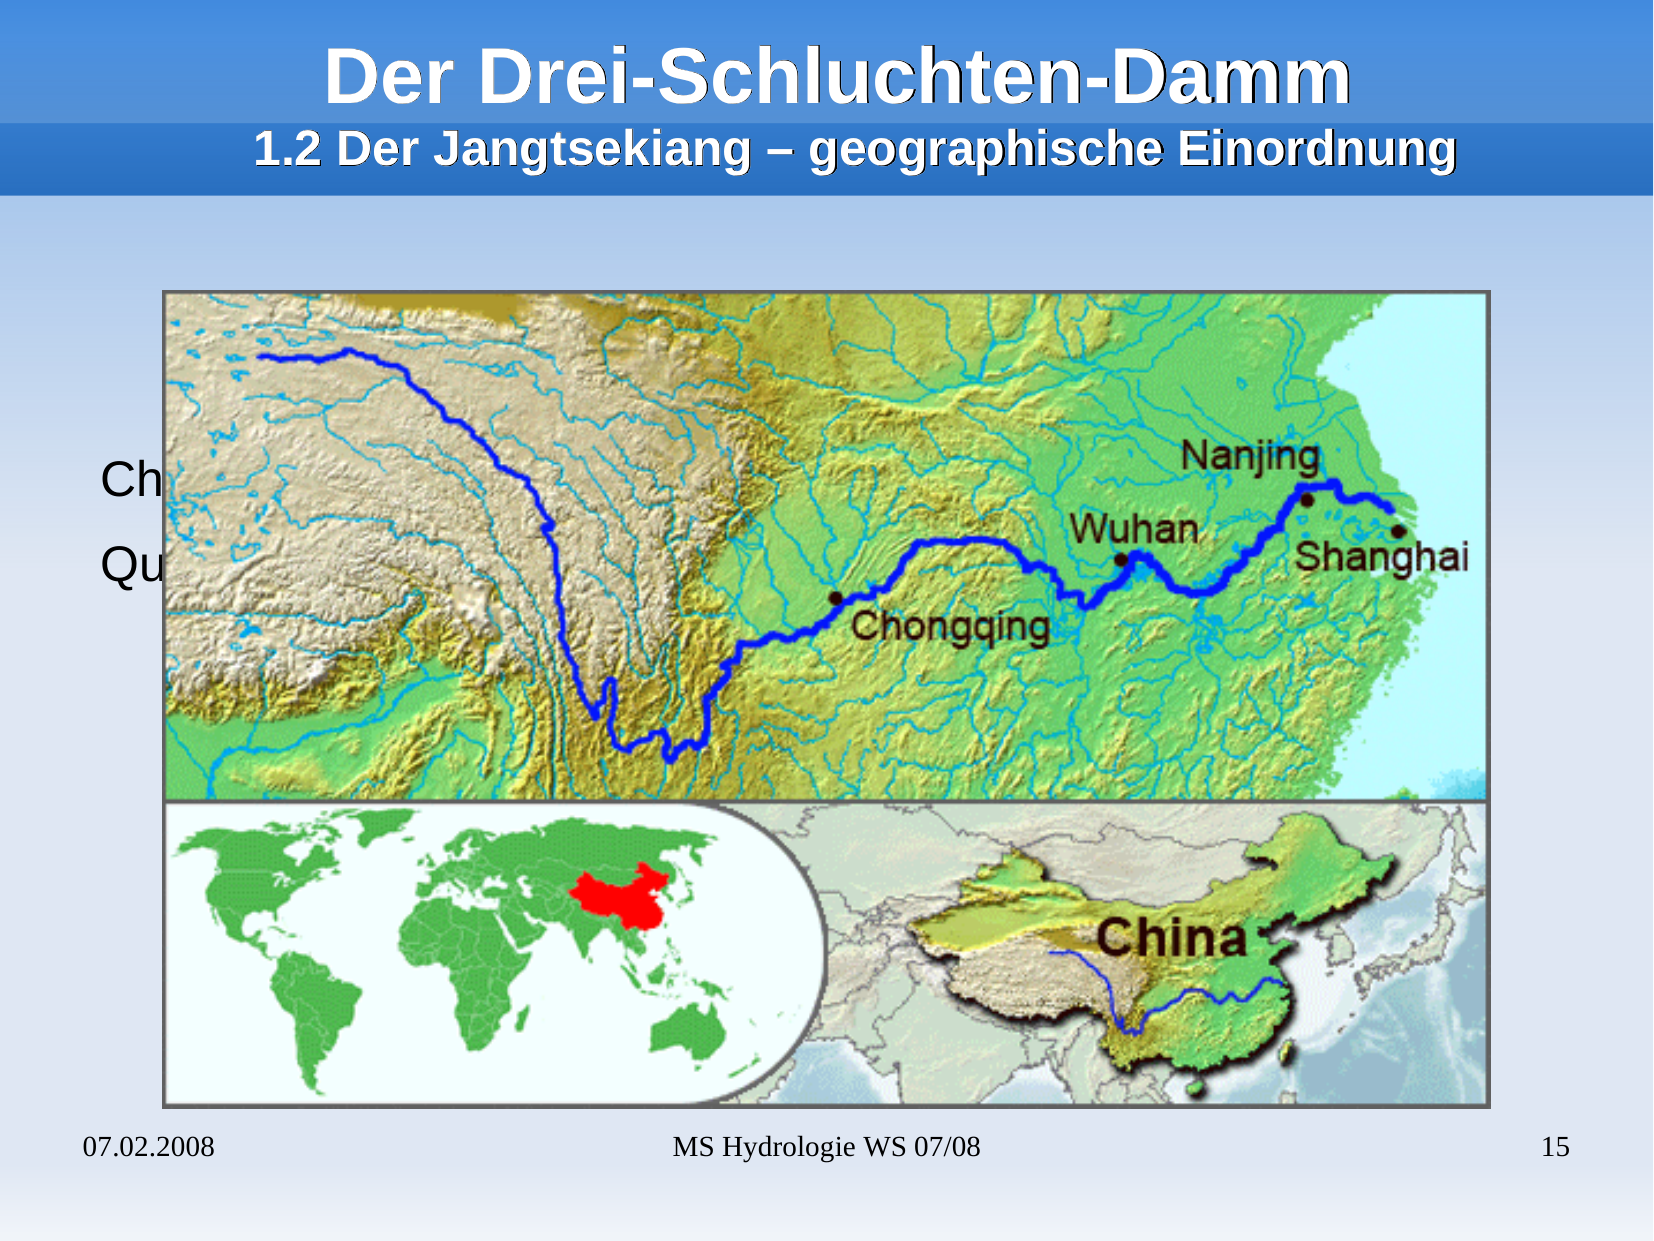

# Der Drei-Schluchten-Damm 1.2 Der Jangtsekiang – geographische Einordnung
China
Quellgebiet & Mündung
Tibetanisches Hochland (ca. 4500 MüM) bis Shanghai (4 MüM)
Höhendifferenz von knapp 4,5 km (!)
07.02.2008
MS Hydrologie WS 07/08
15